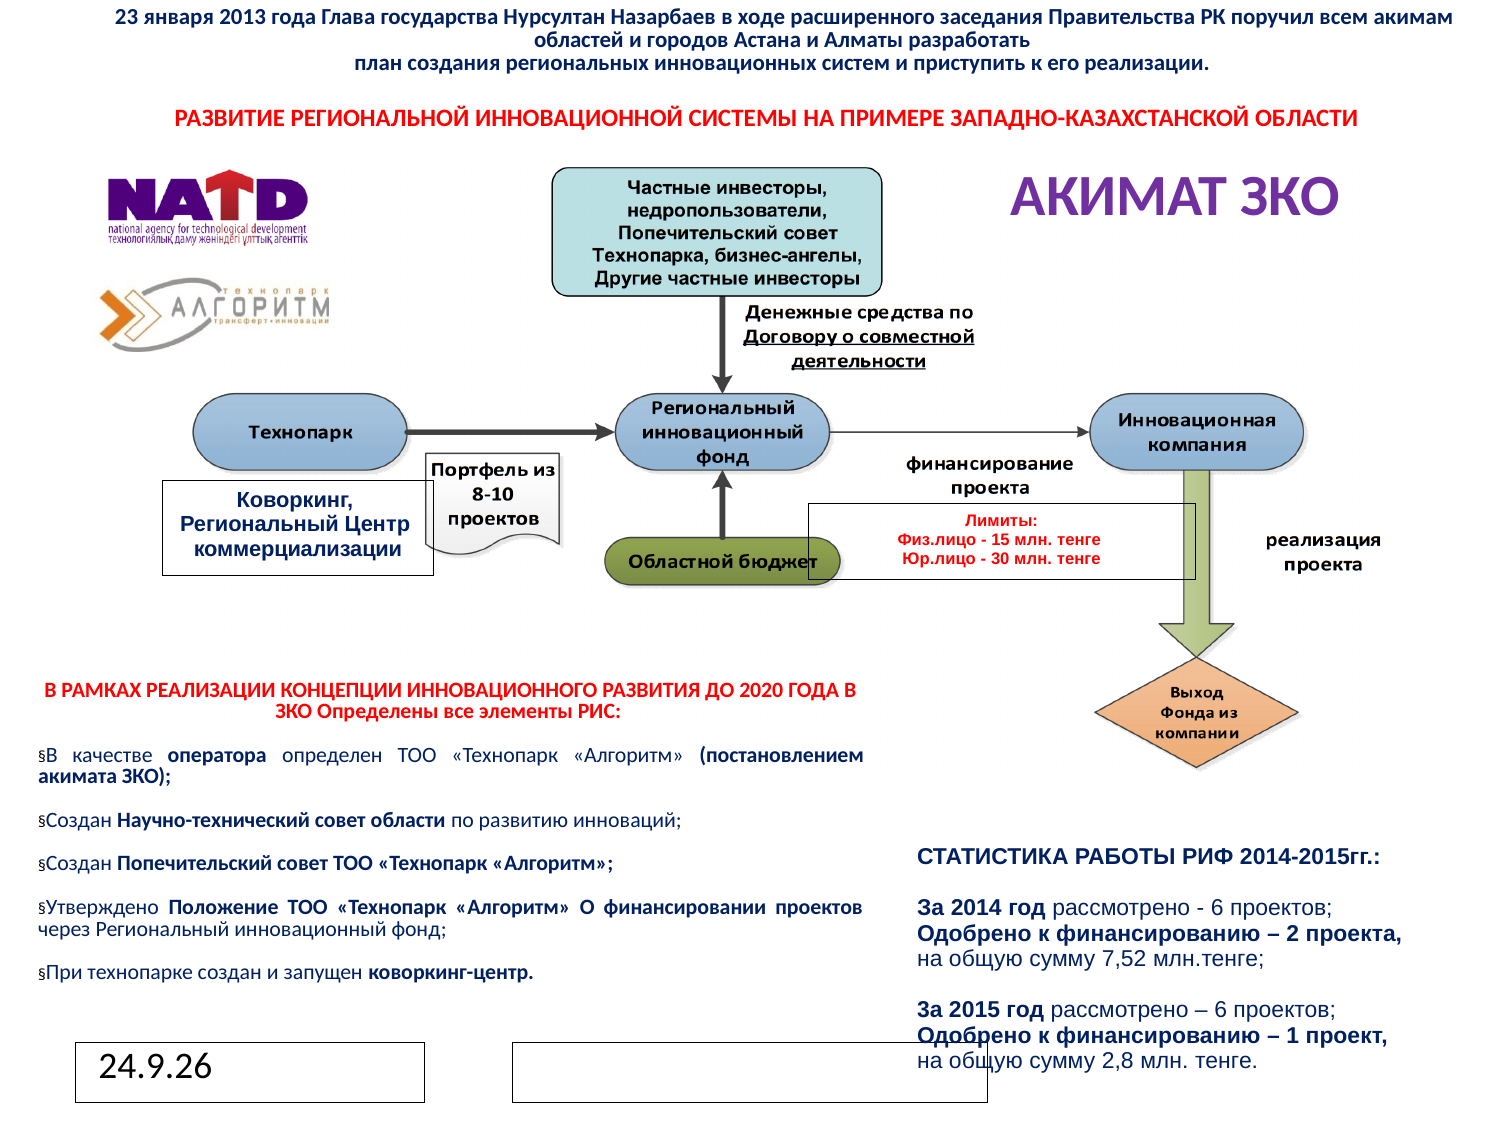

23 января 2013 года Глава государства Нурсултан Назарбаев в ходе расширенного заседания Правительства РК поручил всем акимам областей и городов Астана и Алматы разработать
план создания региональных инновационных систем и приступить к его реализации.
РАЗВИТИЕ РЕГИОНАЛЬНОЙ ИННОВАЦИОННОЙ СИСТЕМЫ НА ПРИМЕРЕ ЗАПАДНО-КАЗАХСТАНСКОЙ ОБЛАСТИ
АКИМАТ ЗКО
Коворкинг,
Региональный Центр
коммерциализации
Лимиты:
Физ.лицо - 15 млн. тенге
Юр.лицо - 30 млн. тенге
В РАМКАХ РЕАЛИЗАЦИИ КОНЦЕПЦИИ ИННОВАЦИОННОГО РАЗВИТИЯ ДО 2020 ГОДА В ЗКО Определены все элементы РИС:
В качестве оператора определен ТОО «Технопарк «Алгоритм» (постановлением акимата ЗКО);
Создан Научно-технический совет области по развитию инноваций;
Создан Попечительский совет ТОО «Технопарк «Алгоритм»;
Утверждено Положение ТОО «Технопарк «Алгоритм» О финансировании проектов через Региональный инновационный фонд;
При технопарке создан и запущен коворкинг-центр.
СТАТИСТИКА РАБОТЫ РИФ 2014-2015гг.:
За 2014 год рассмотрено - 6 проектов;
Одобрено к финансированию – 2 проекта,
на общую сумму 7,52 млн.тенге;
3а 2015 год рассмотрено – 6 проектов;
Одобрено к финансированию – 1 проект,
на общую сумму 2,8 млн. тенге.